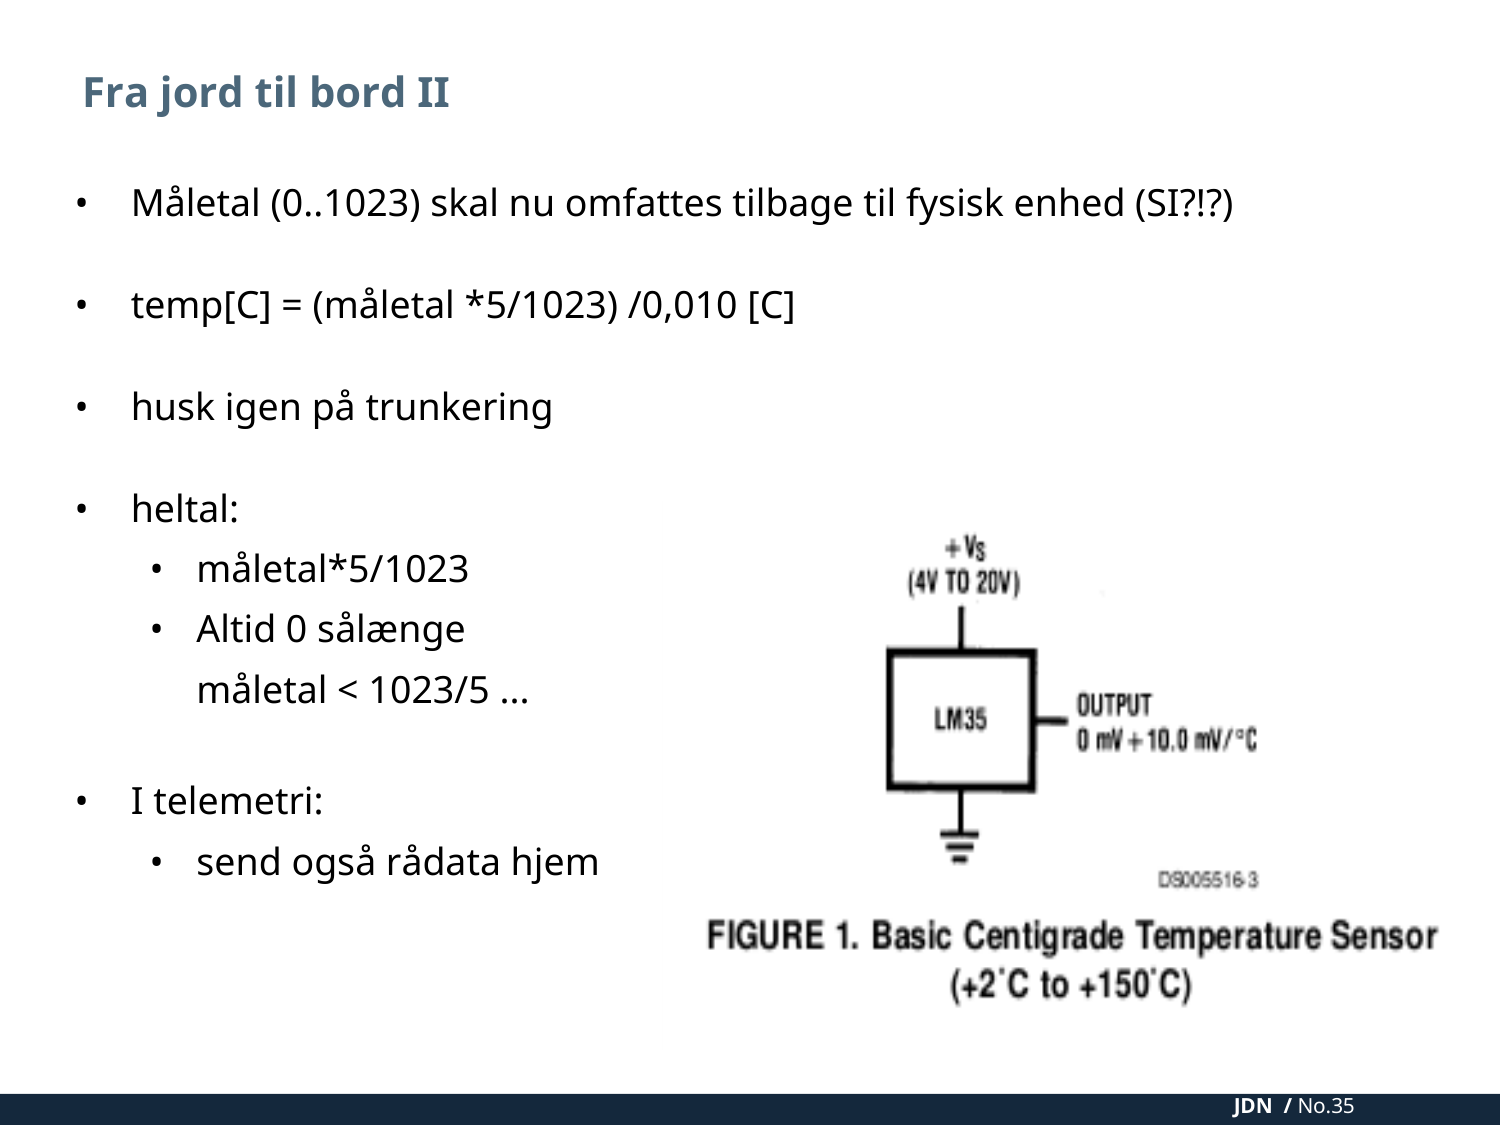

# Fra jord til bord II
Måletal (0..1023) skal nu omfattes tilbage til fysisk enhed (SI?!?)
temp[C] = (måletal *5/1023) /0,010 [C]
husk igen på trunkering
heltal:
måletal*5/1023
Altid 0 sålænge
måletal < 1023/5 ...
I telemetri:
send også rådata hjem